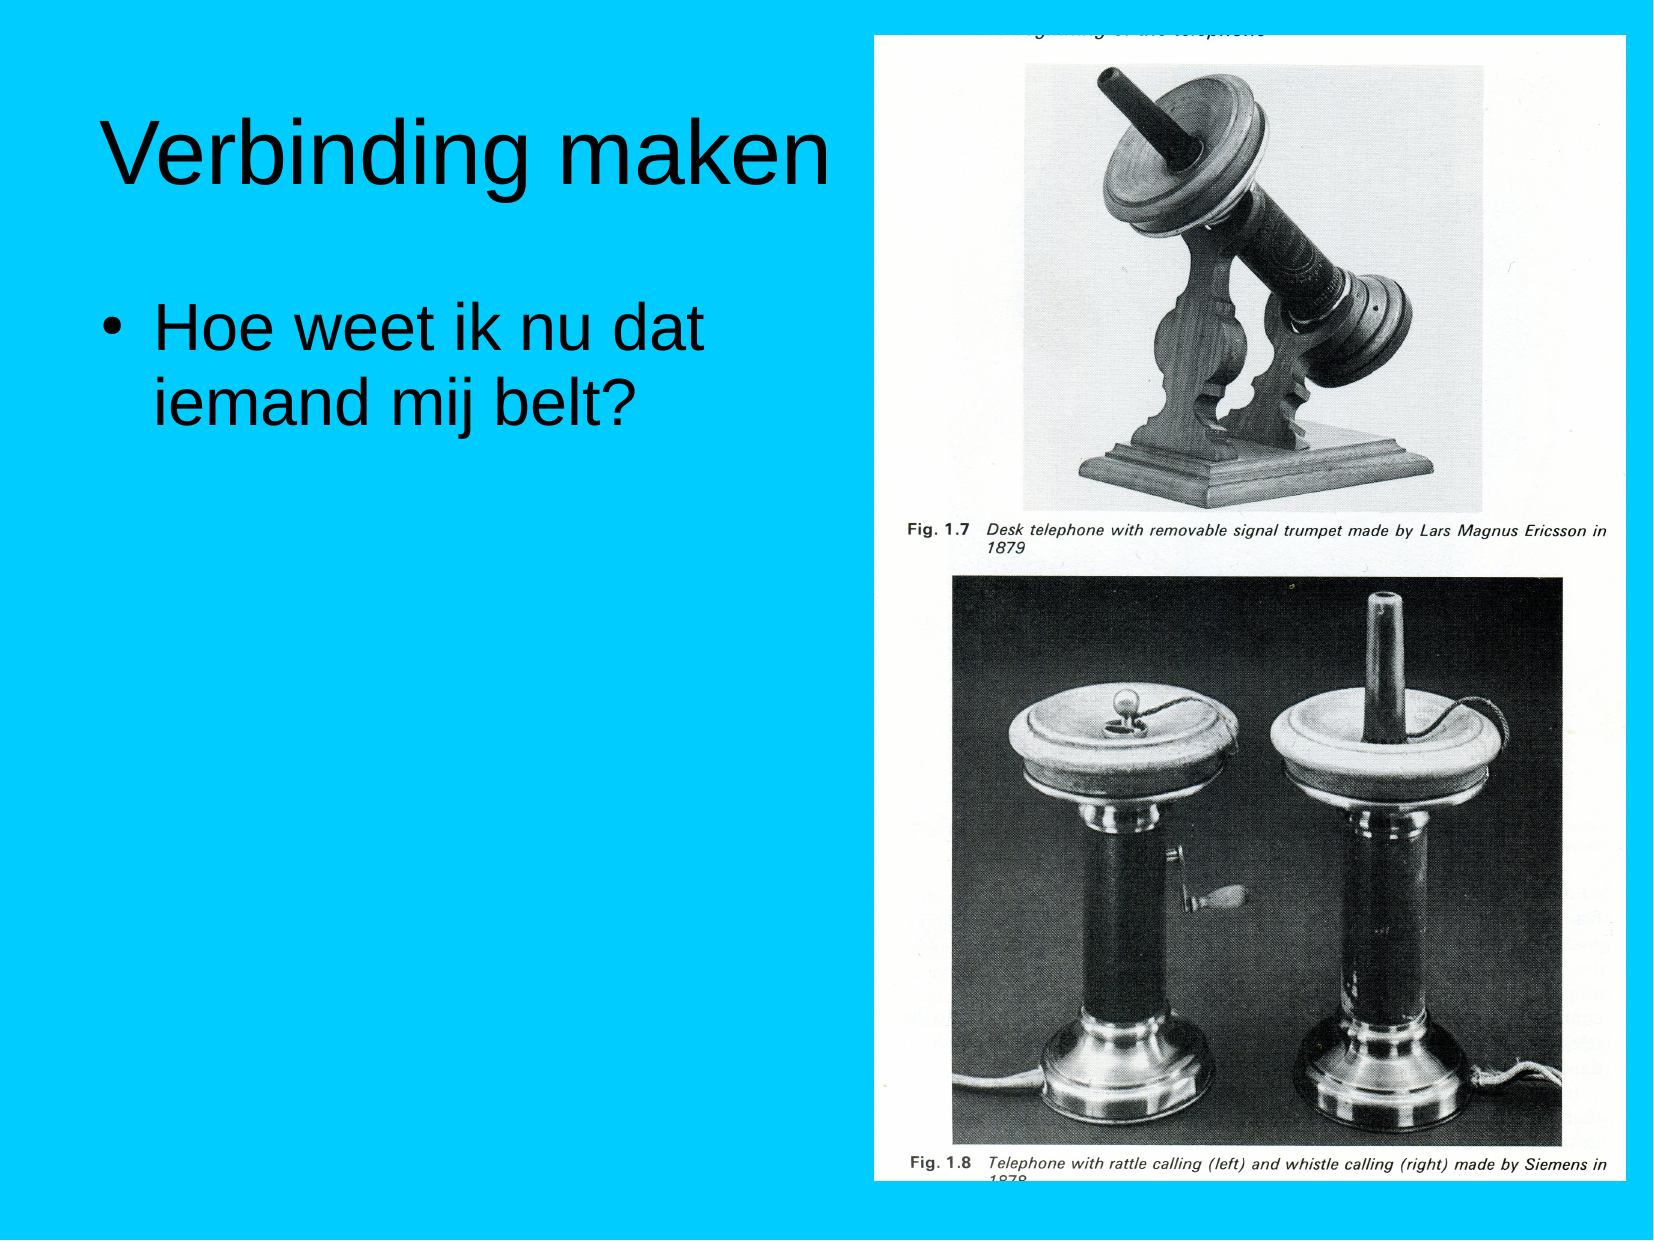

# Verbinding maken
Hoe weet ik nu dat iemand mij belt?